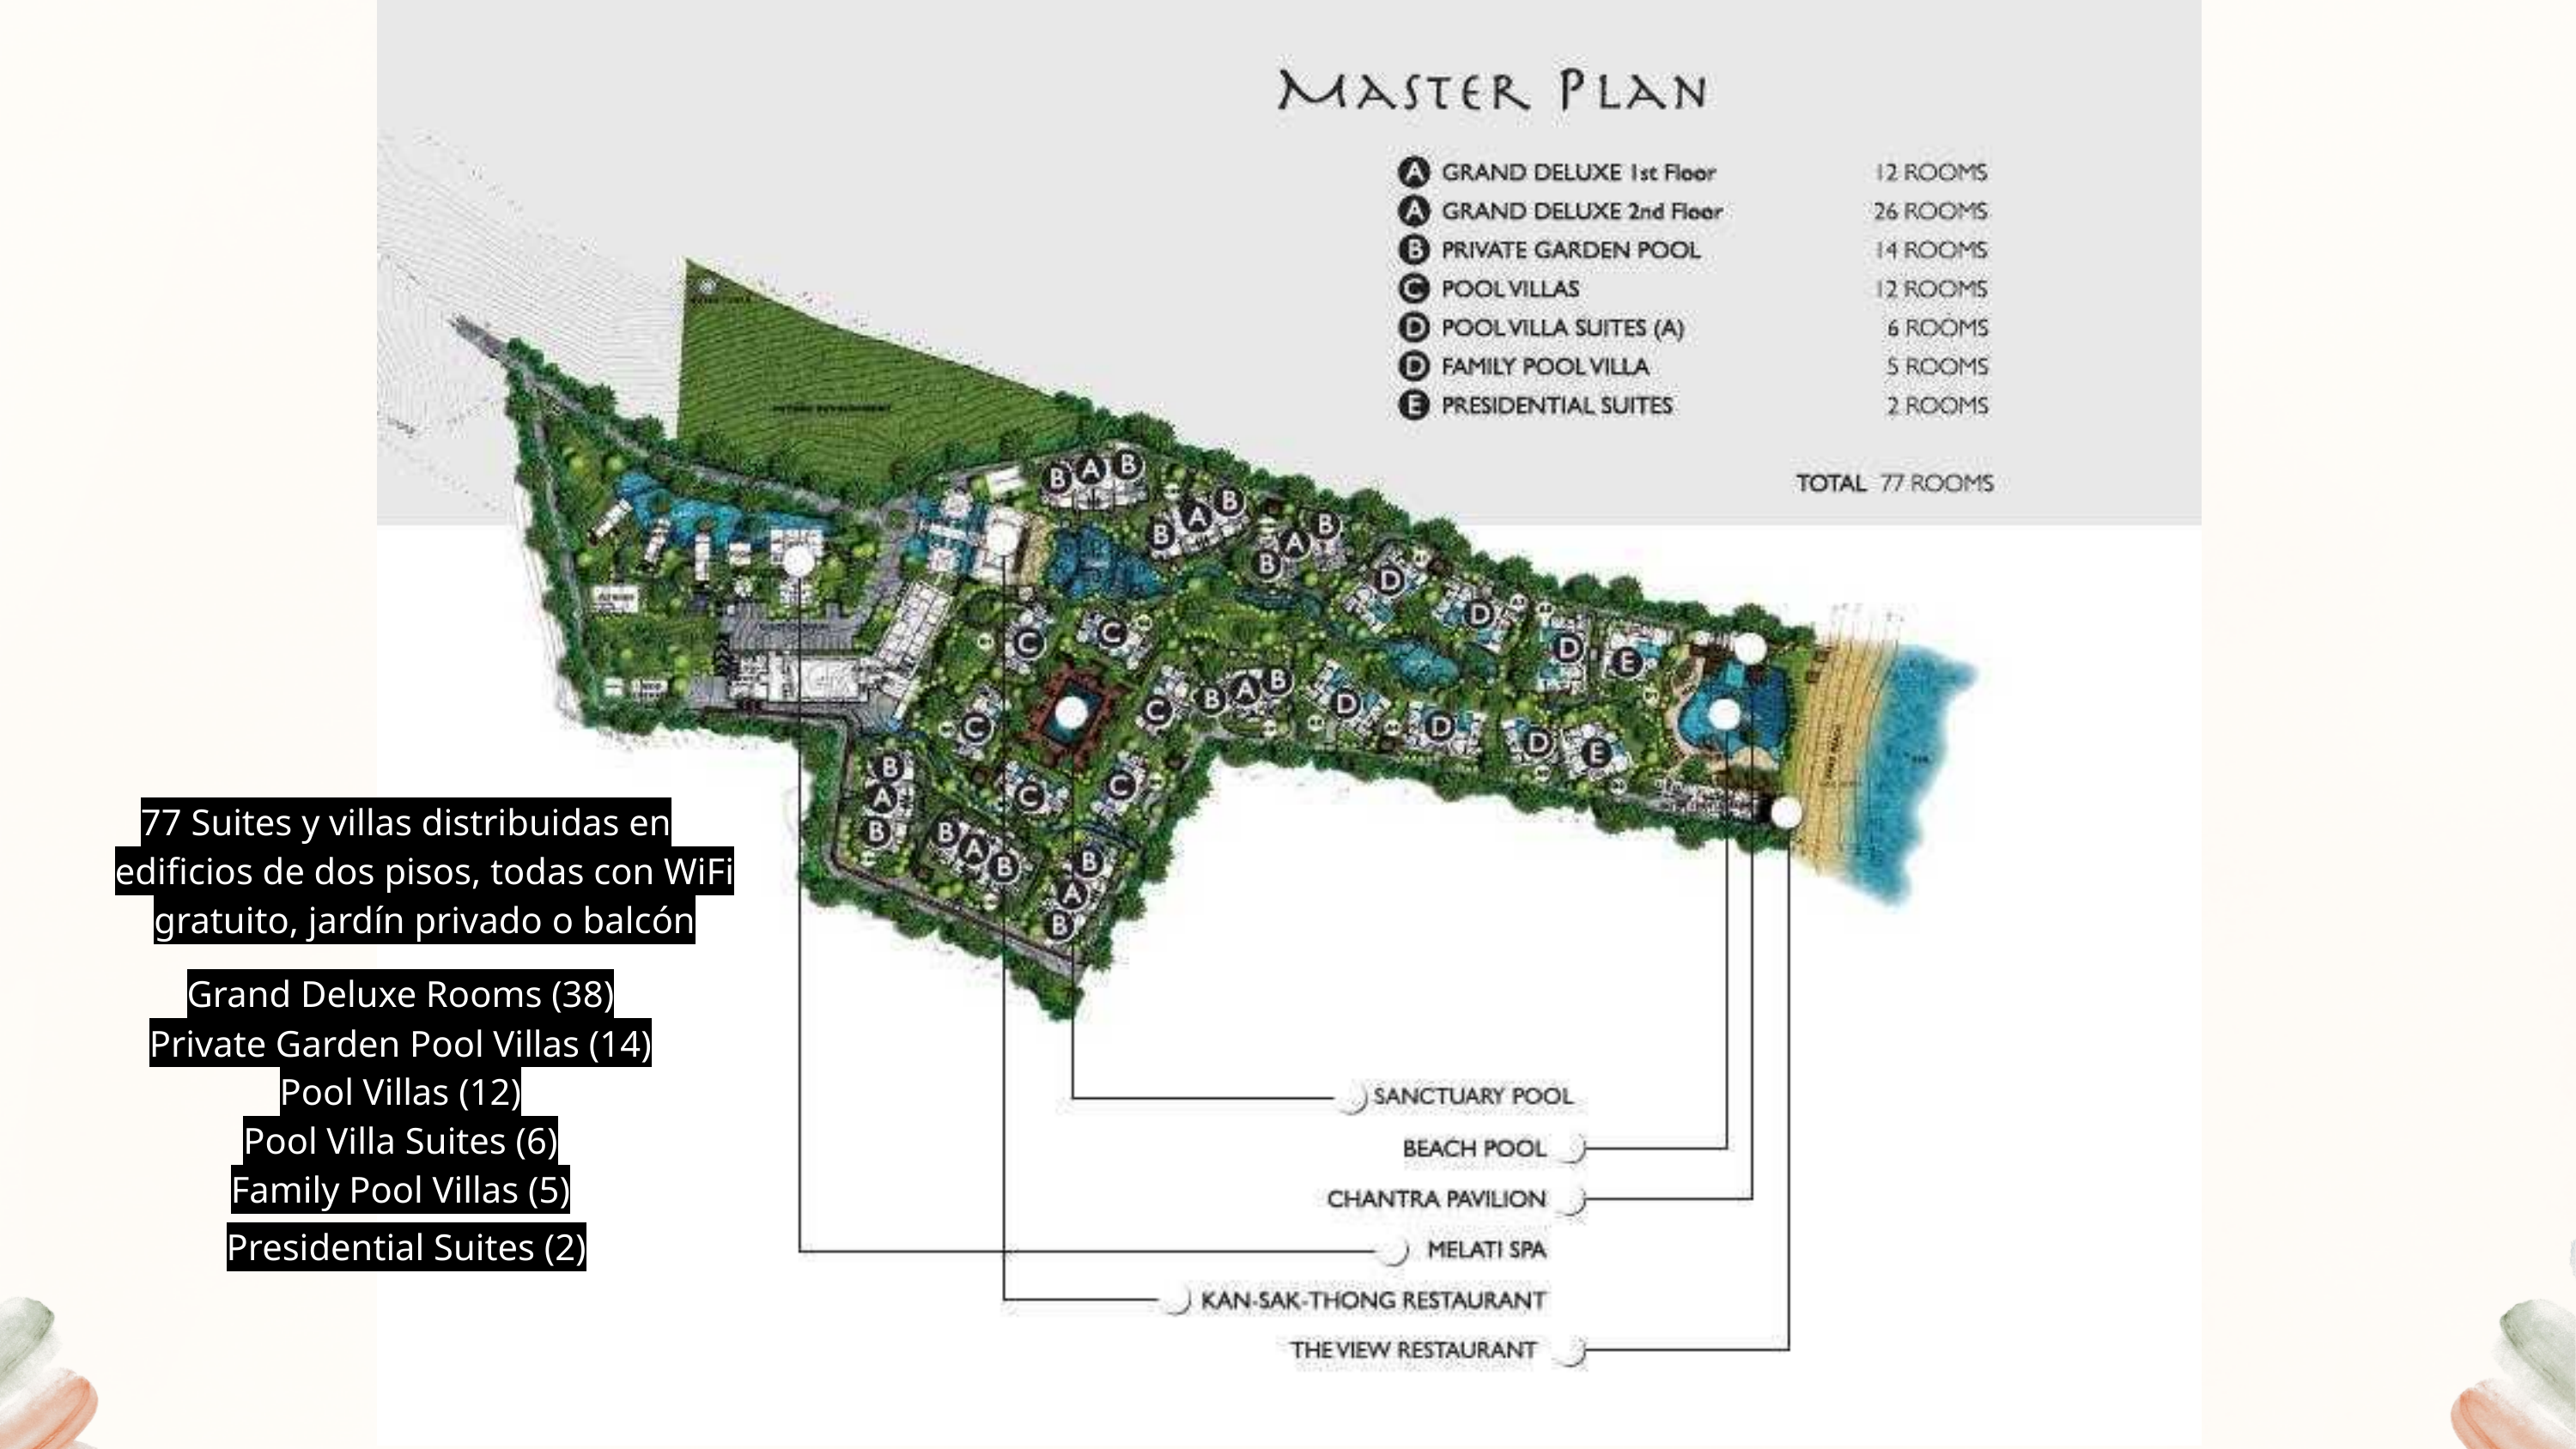

77 Suites y villas distribuidas en edificios de dos pisos, todas con WiFi gratuito, jardín privado o balcón
Grand Deluxe Rooms (38)
Private Garden Pool Villas (14)
Pool Villas (12)
Pool Villa Suites (6)
Family Pool Villas (5)
Presidential Suites (2)